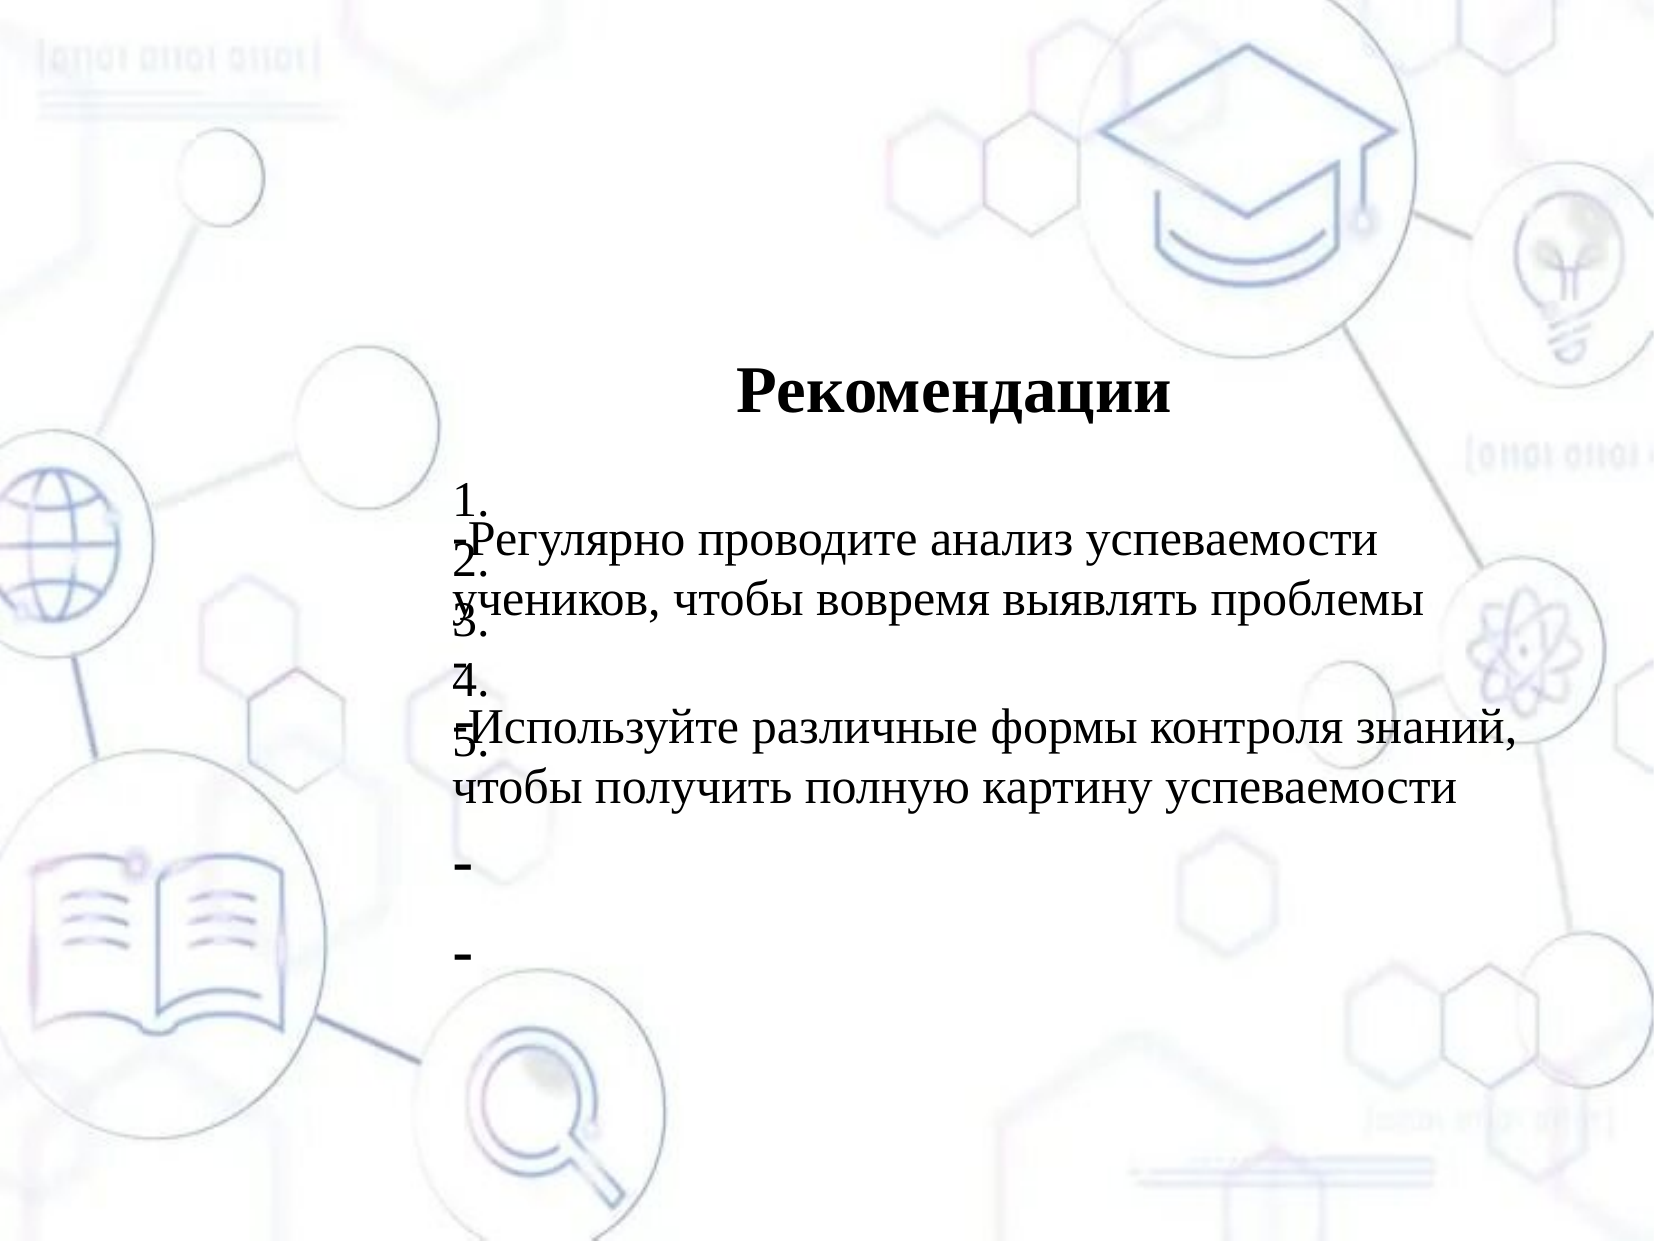

Рекомендации
Регулярно проводите анализ успеваемости учеников, чтобы вовремя выявлять проблемы
Используйте различные формы контроля знаний, чтобы получить полную картину успеваемости